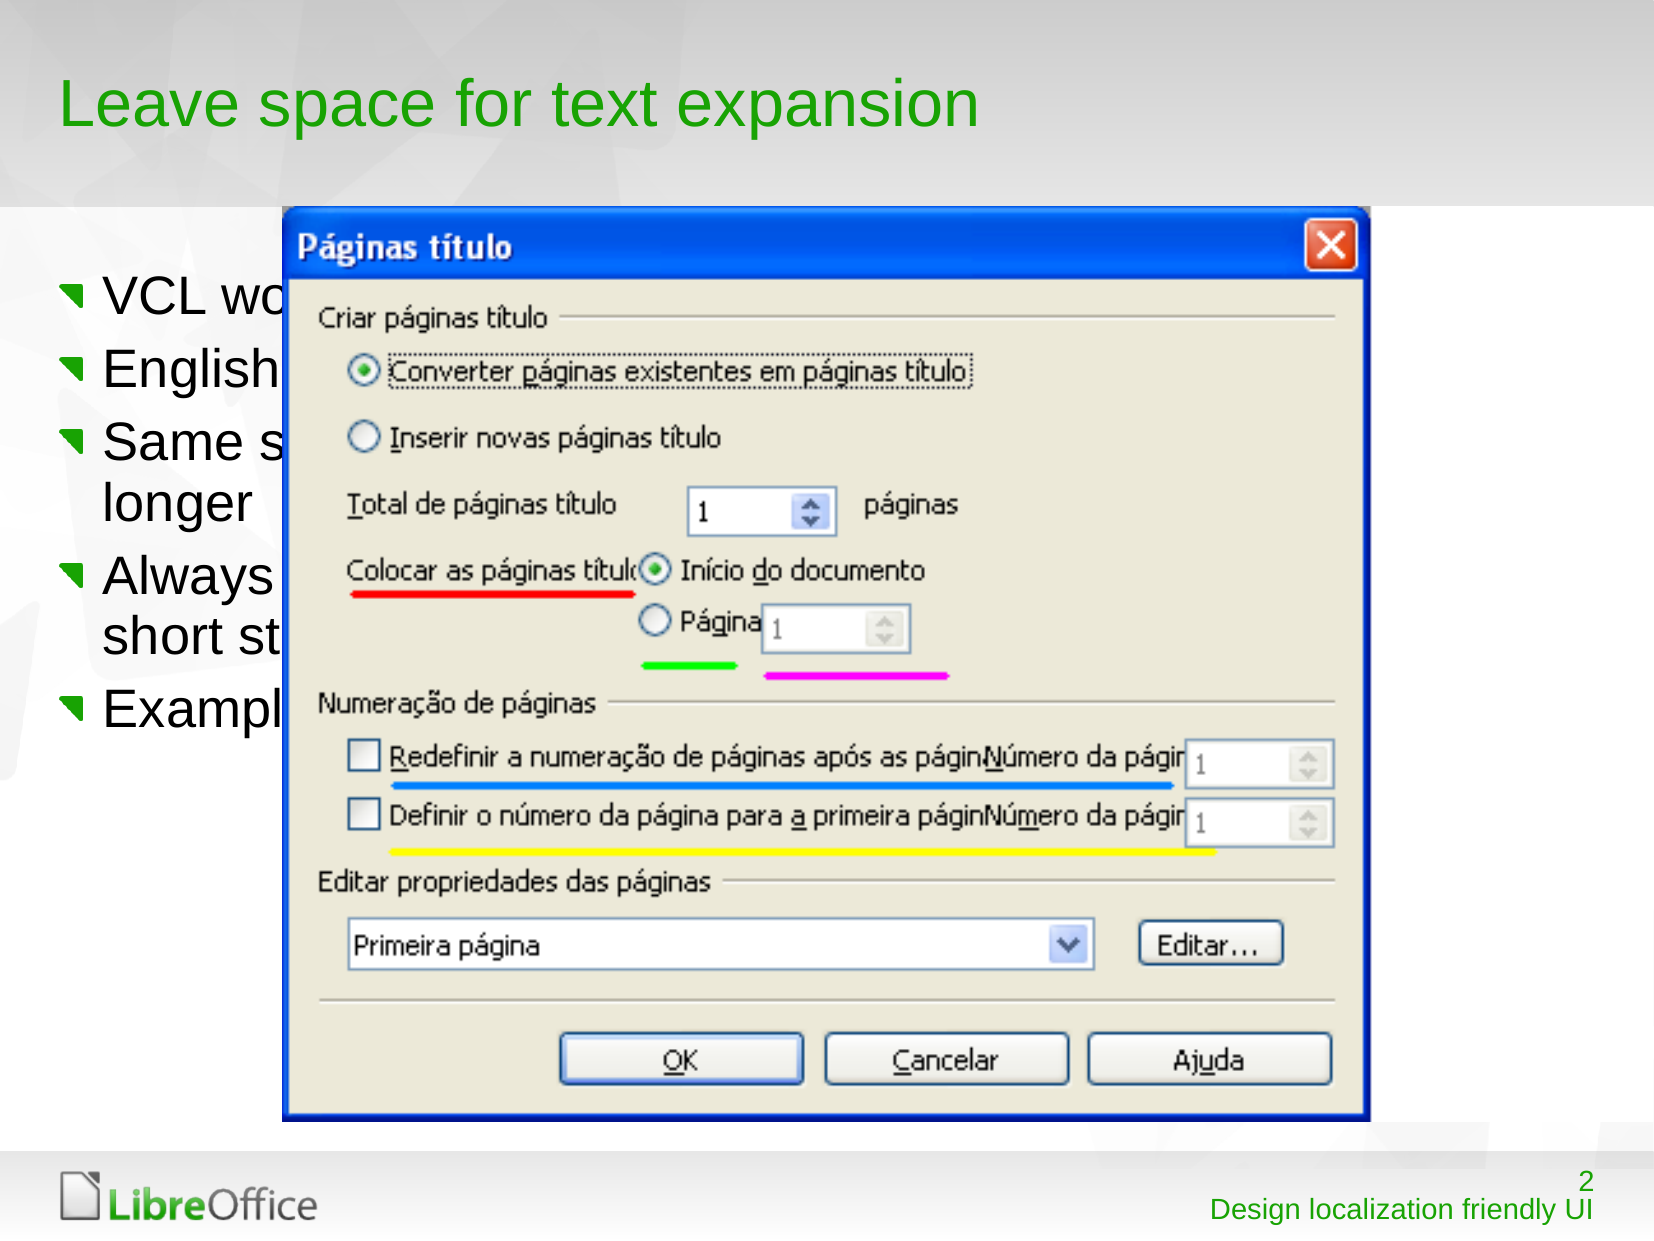

# Leave space for text expansion
VCL works with fixed layout
English words are short …
Same string in German/French/Portoguise/etc. can be much longer
Always leave at least 30% for long strings and even 50% for short strings
Example: Title Page dialog in LibreOffice 3.3 betas
2
Design localization friendly UI